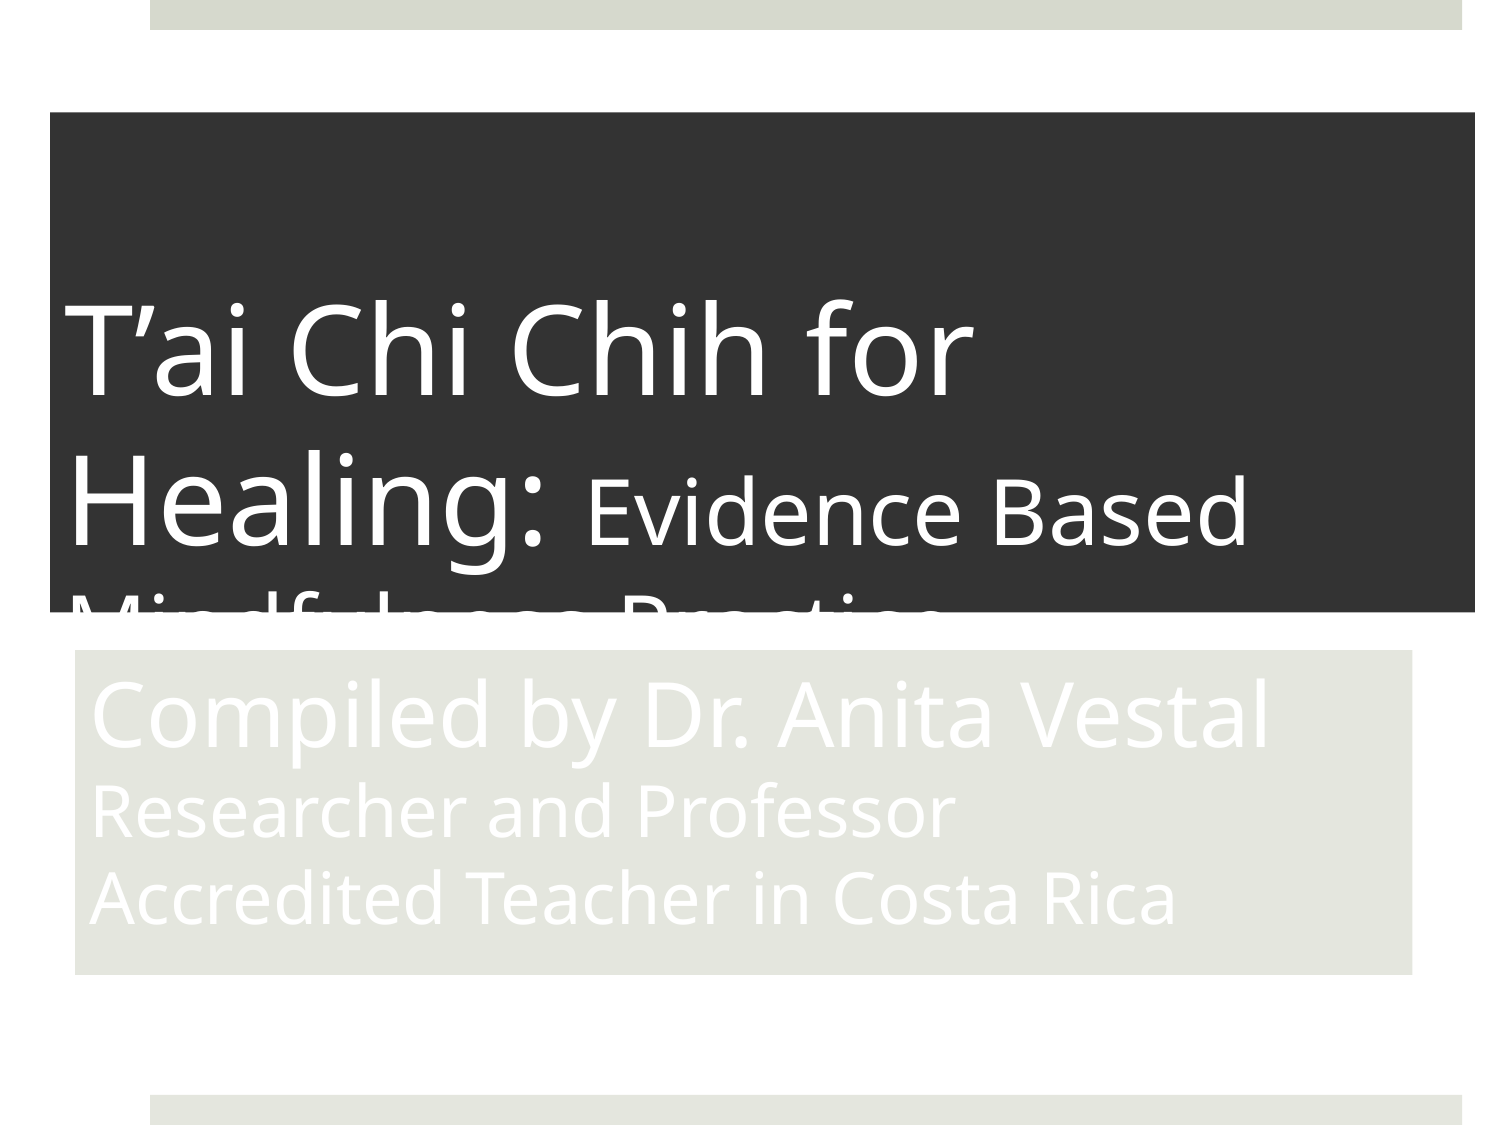

# T’ai Chi Chih for Healing: Evidence Based Mindfulness Practice
Compiled by Dr. Anita Vestal
Researcher and Professor
Accredited Teacher in Costa Rica